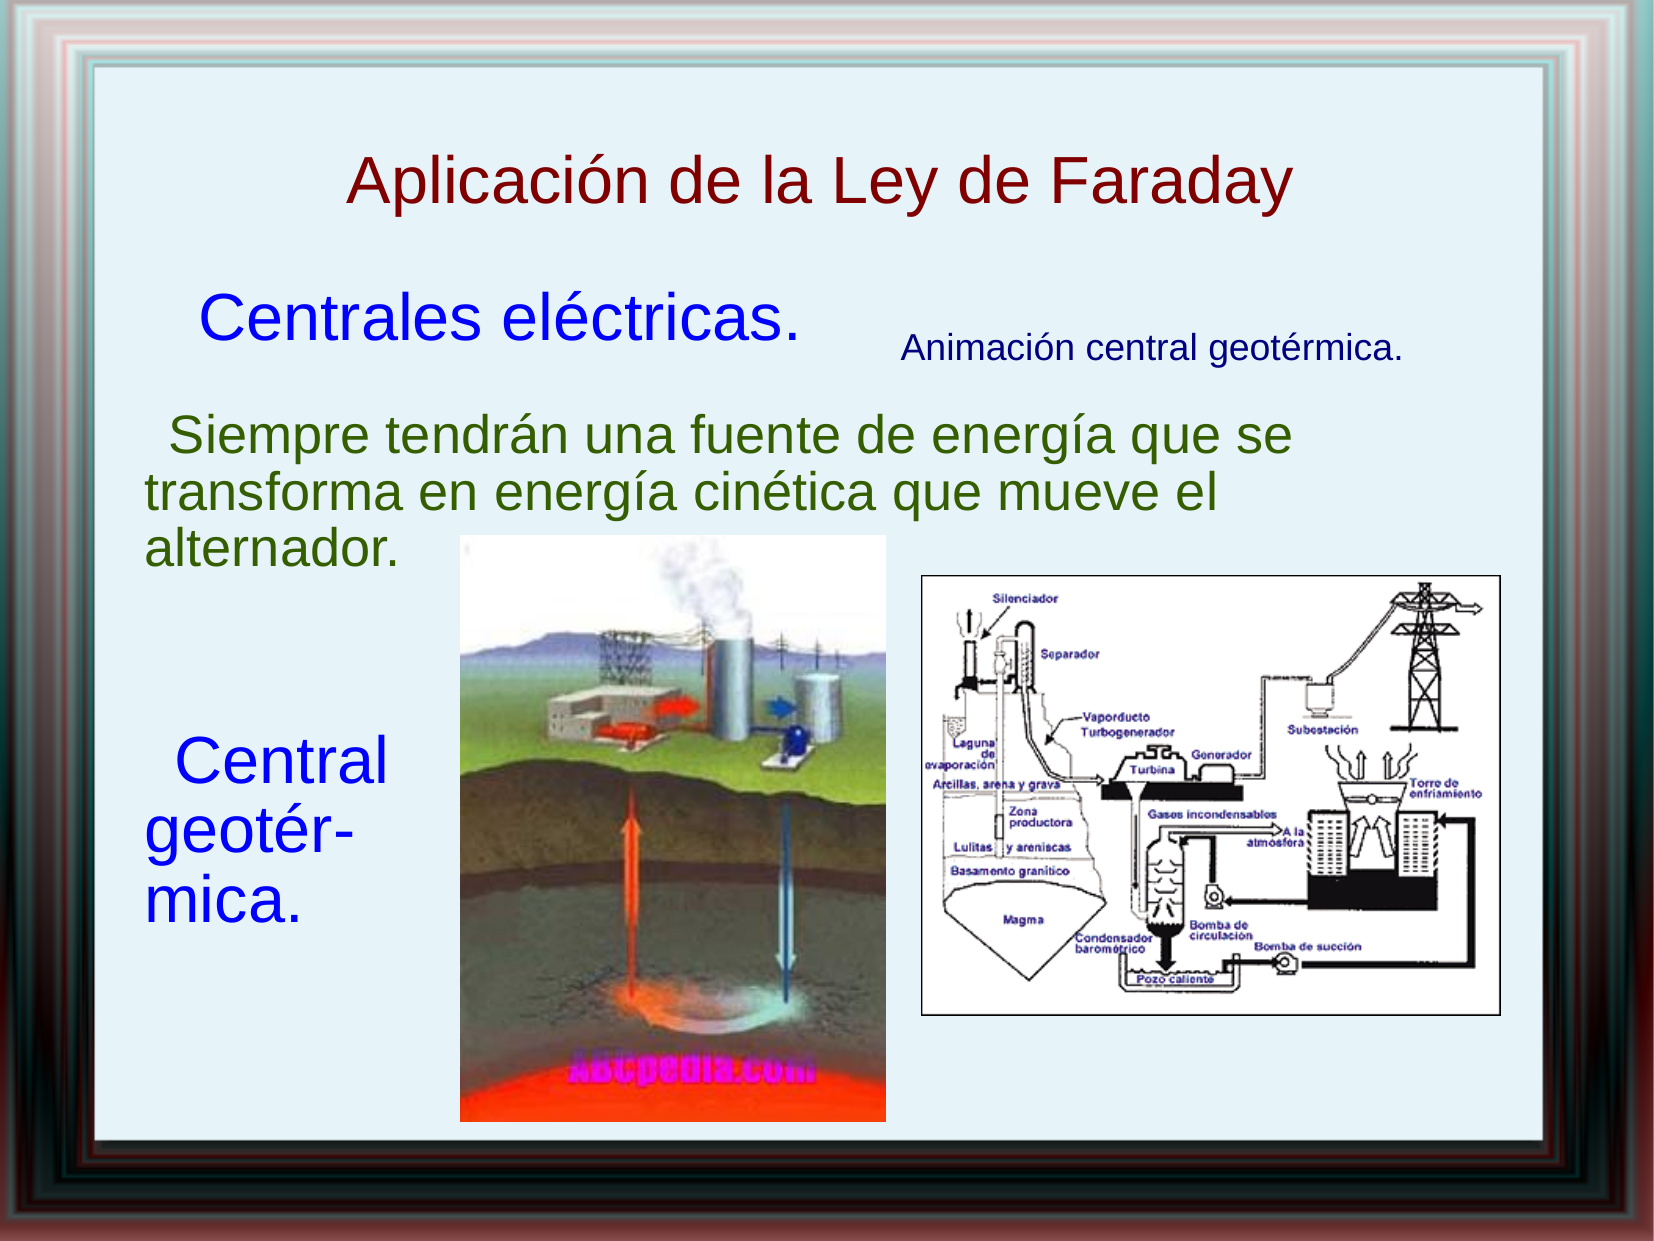

Aplicación de la Ley de Faraday
Centrales eléctricas.
Animación central geotérmica.
Siempre tendrán una fuente de energía que se transforma en energía cinética que mueve el alternador.
Central geotér-mica.